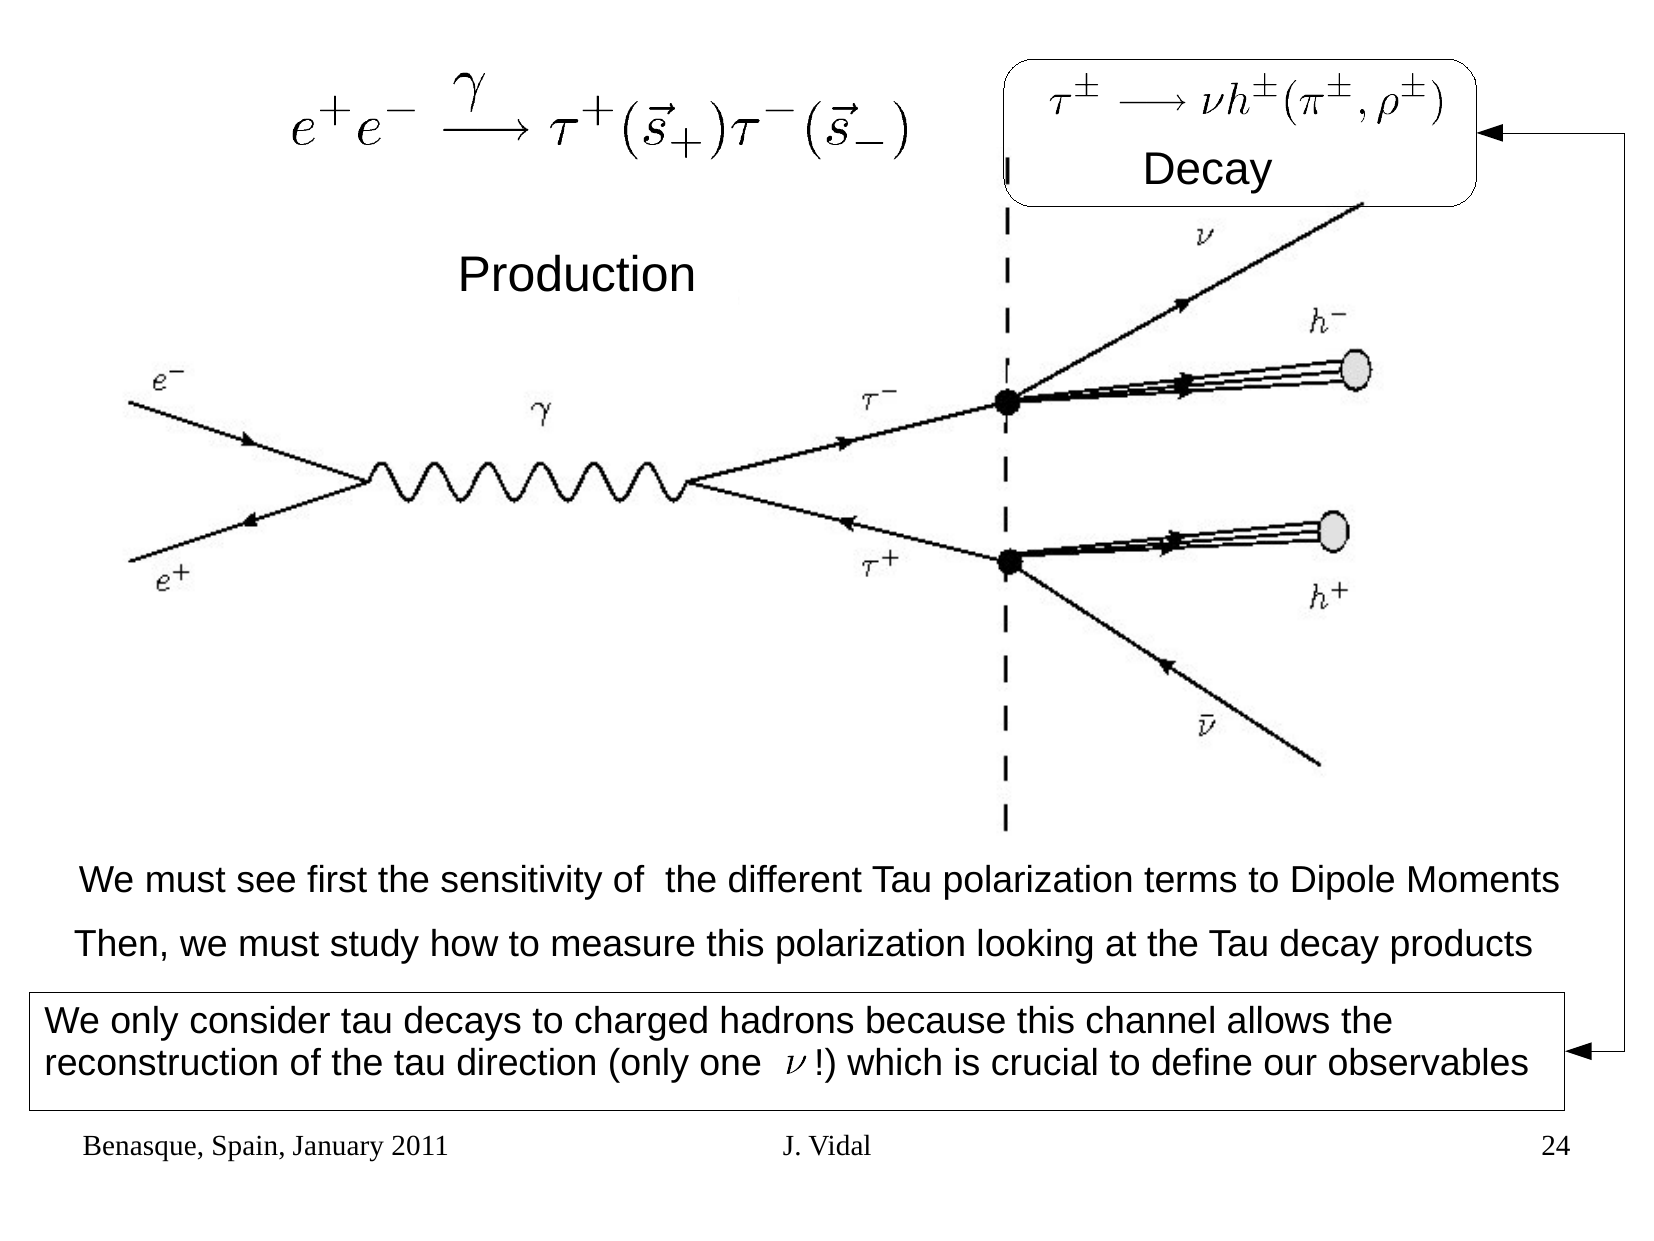

Decay
Production
We must see first the sensitivity of the different Tau polarization terms to Dipole Moments
Then, we must study how to measure this polarization looking at the Tau decay products
We only consider tau decays to charged hadrons because this channel allows the reconstruction of the tau direction (only one !) which is crucial to define our observables
Benasque, Spain, January 2011
J. Vidal
24